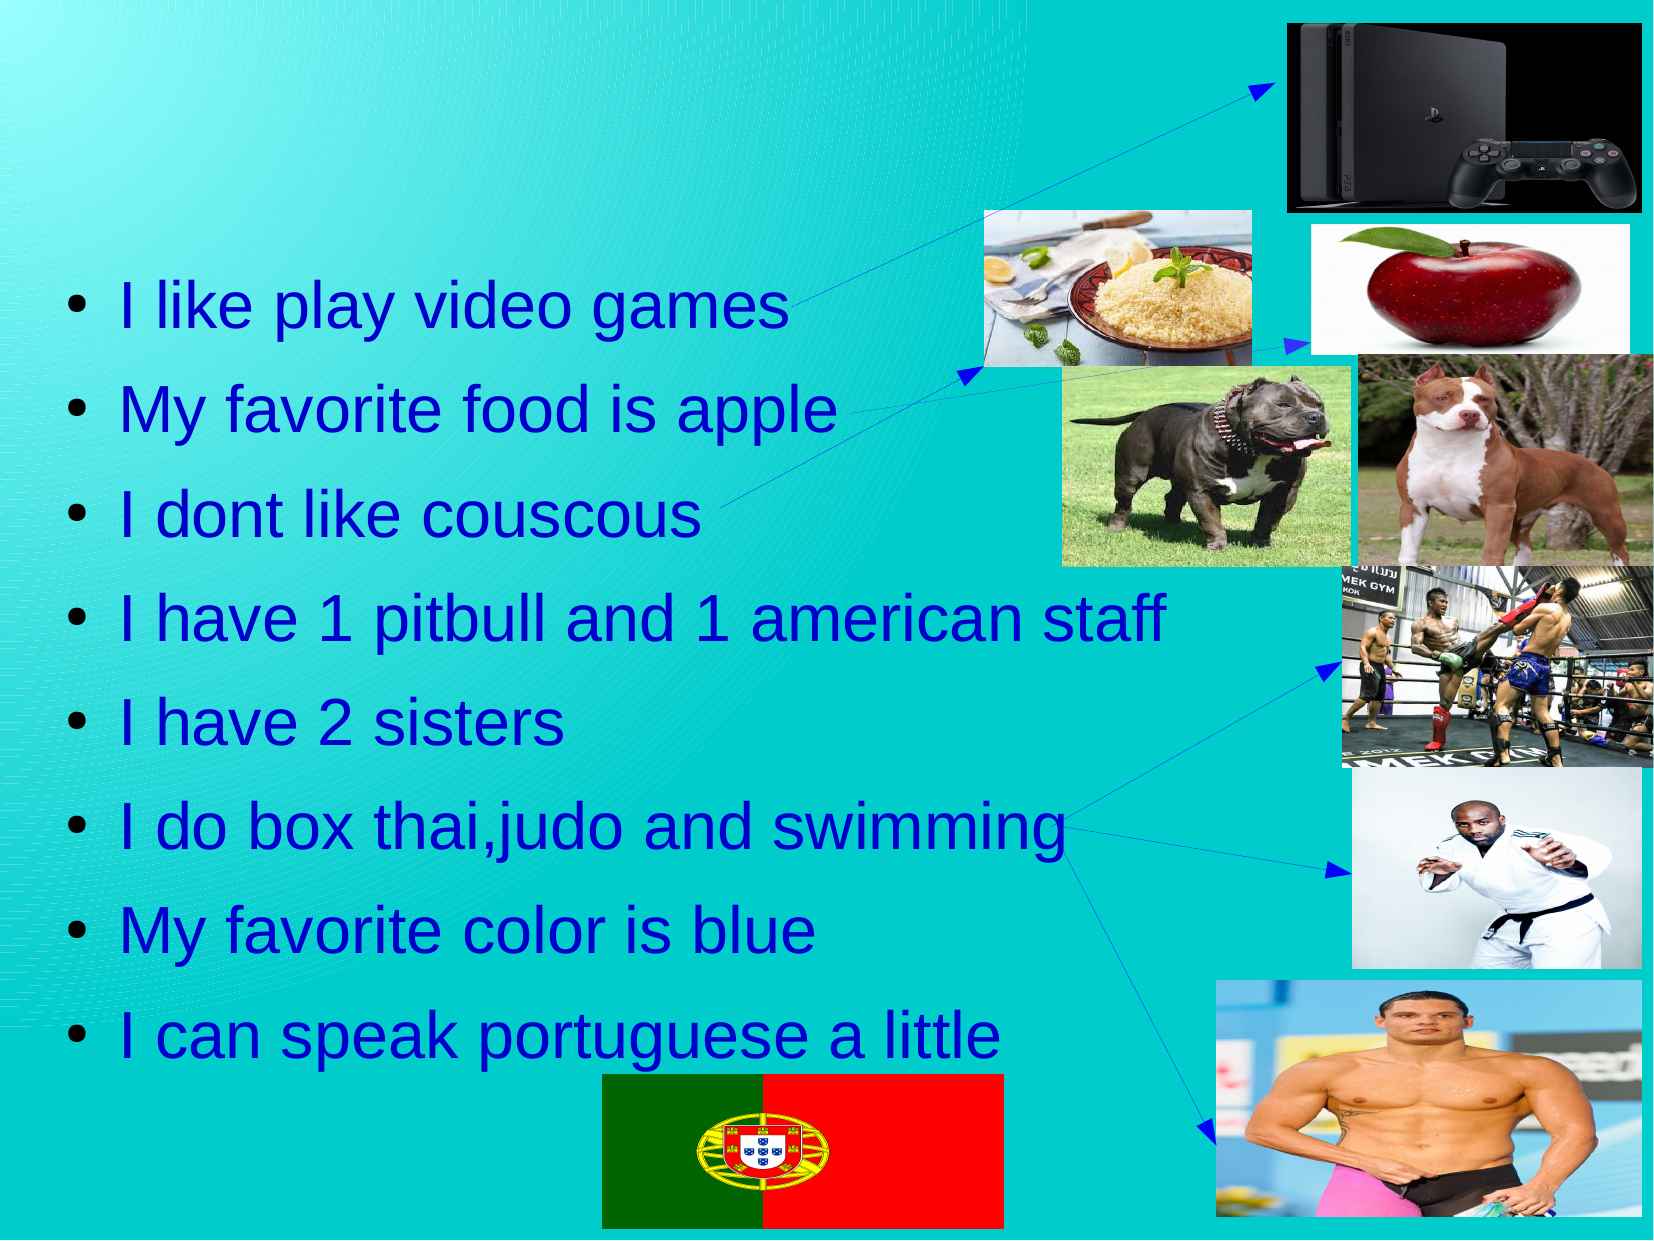

#
I like play video games
My favorite food is apple
I dont like couscous
I have 1 pitbull and 1 american staff
I have 2 sisters
I do box thai,judo and swimming
My favorite color is blue
I can speak portuguese a little